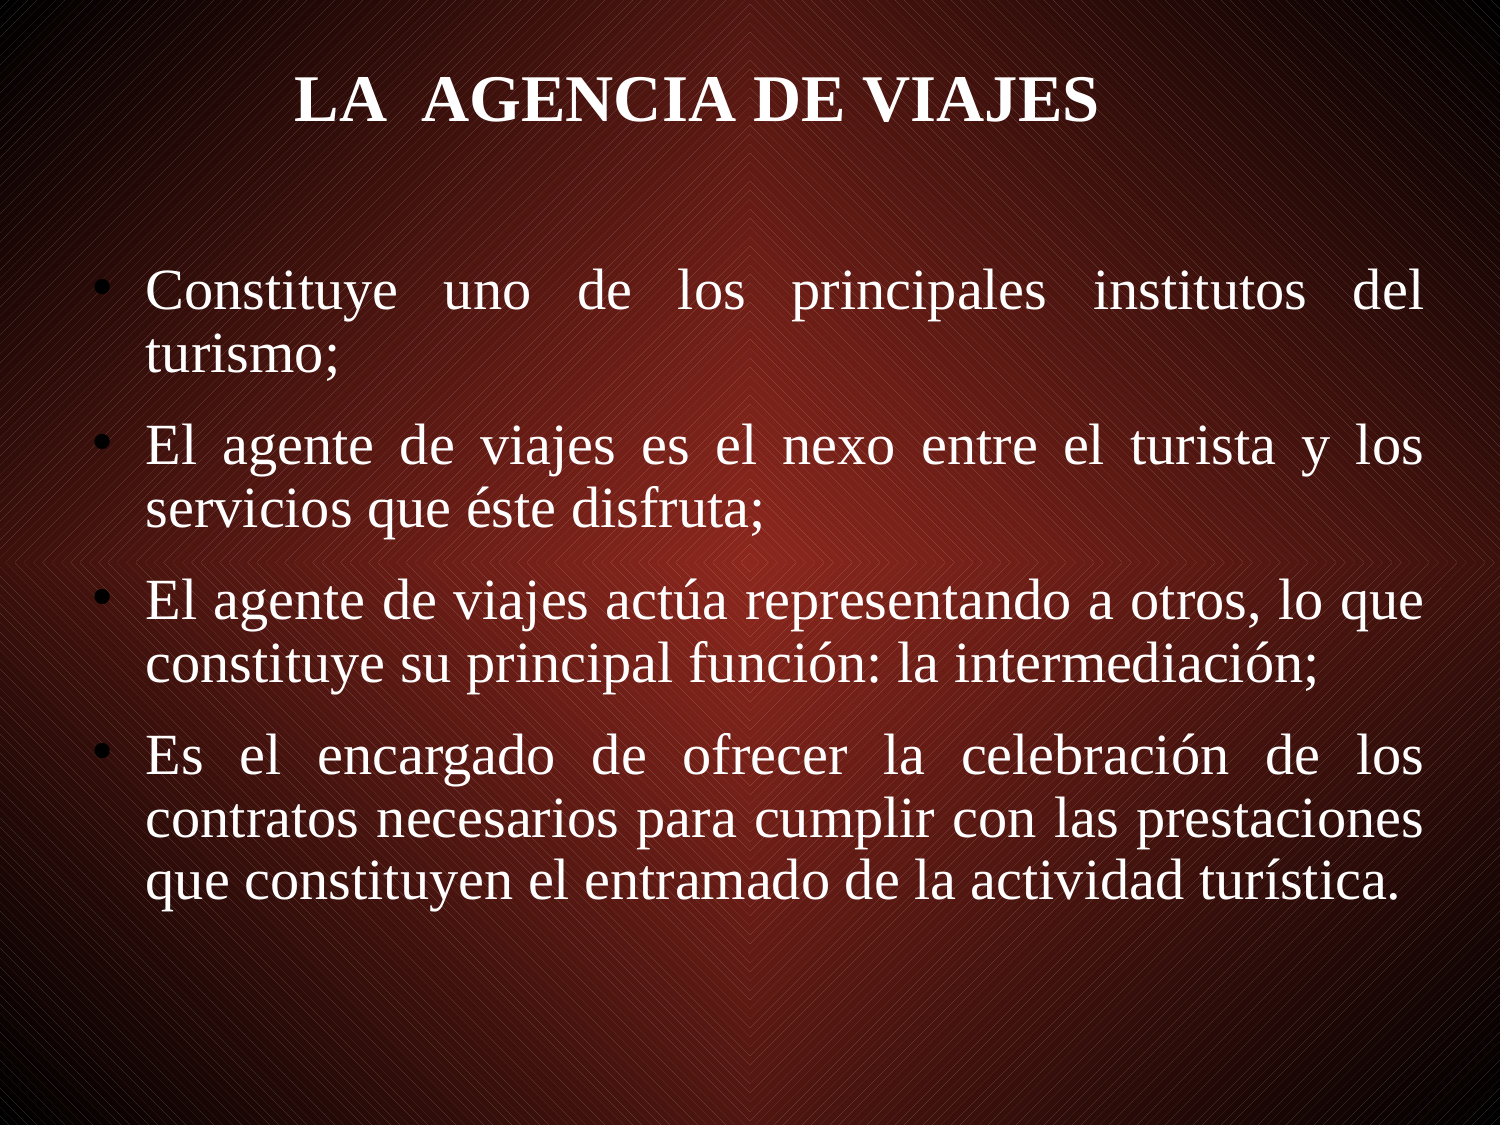

LA AGENCIA DE VIAJES
#
Constituye uno de los principales institutos del turismo;
El agente de viajes es el nexo entre el turista y los servicios que éste disfruta;
El agente de viajes actúa representando a otros, lo que constituye su principal función: la intermediación;
Es el encargado de ofrecer la celebración de los contratos necesarios para cumplir con las prestaciones que constituyen el entramado de la actividad turística.